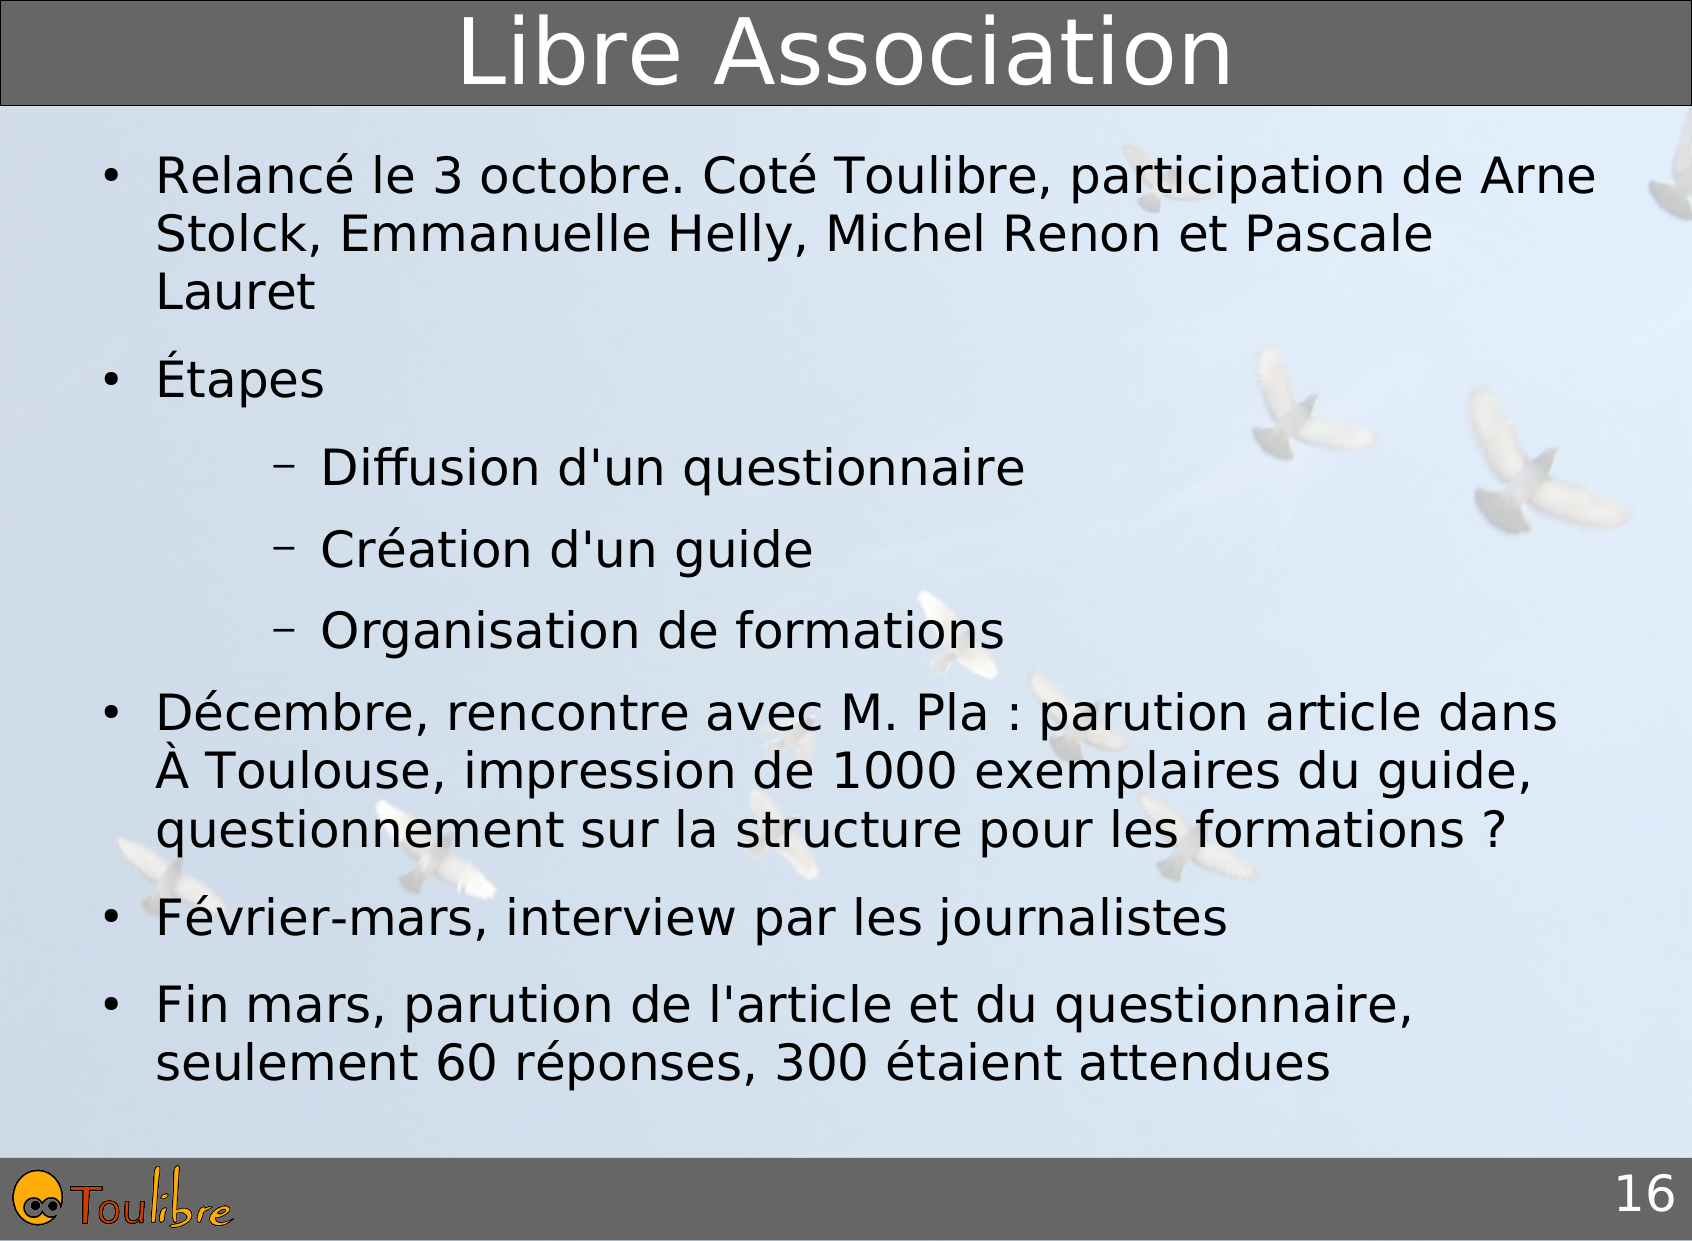

# Libre Association
Relancé le 3 octobre. Coté Toulibre, participation de Arne Stolck, Emmanuelle Helly, Michel Renon et Pascale Lauret
Étapes
Diffusion d'un questionnaire
Création d'un guide
Organisation de formations
Décembre, rencontre avec M. Pla : parution article dans À Toulouse, impression de 1000 exemplaires du guide, questionnement sur la structure pour les formations ?
Février-mars, interview par les journalistes
Fin mars, parution de l'article et du questionnaire, seulement 60 réponses, 300 étaient attendues